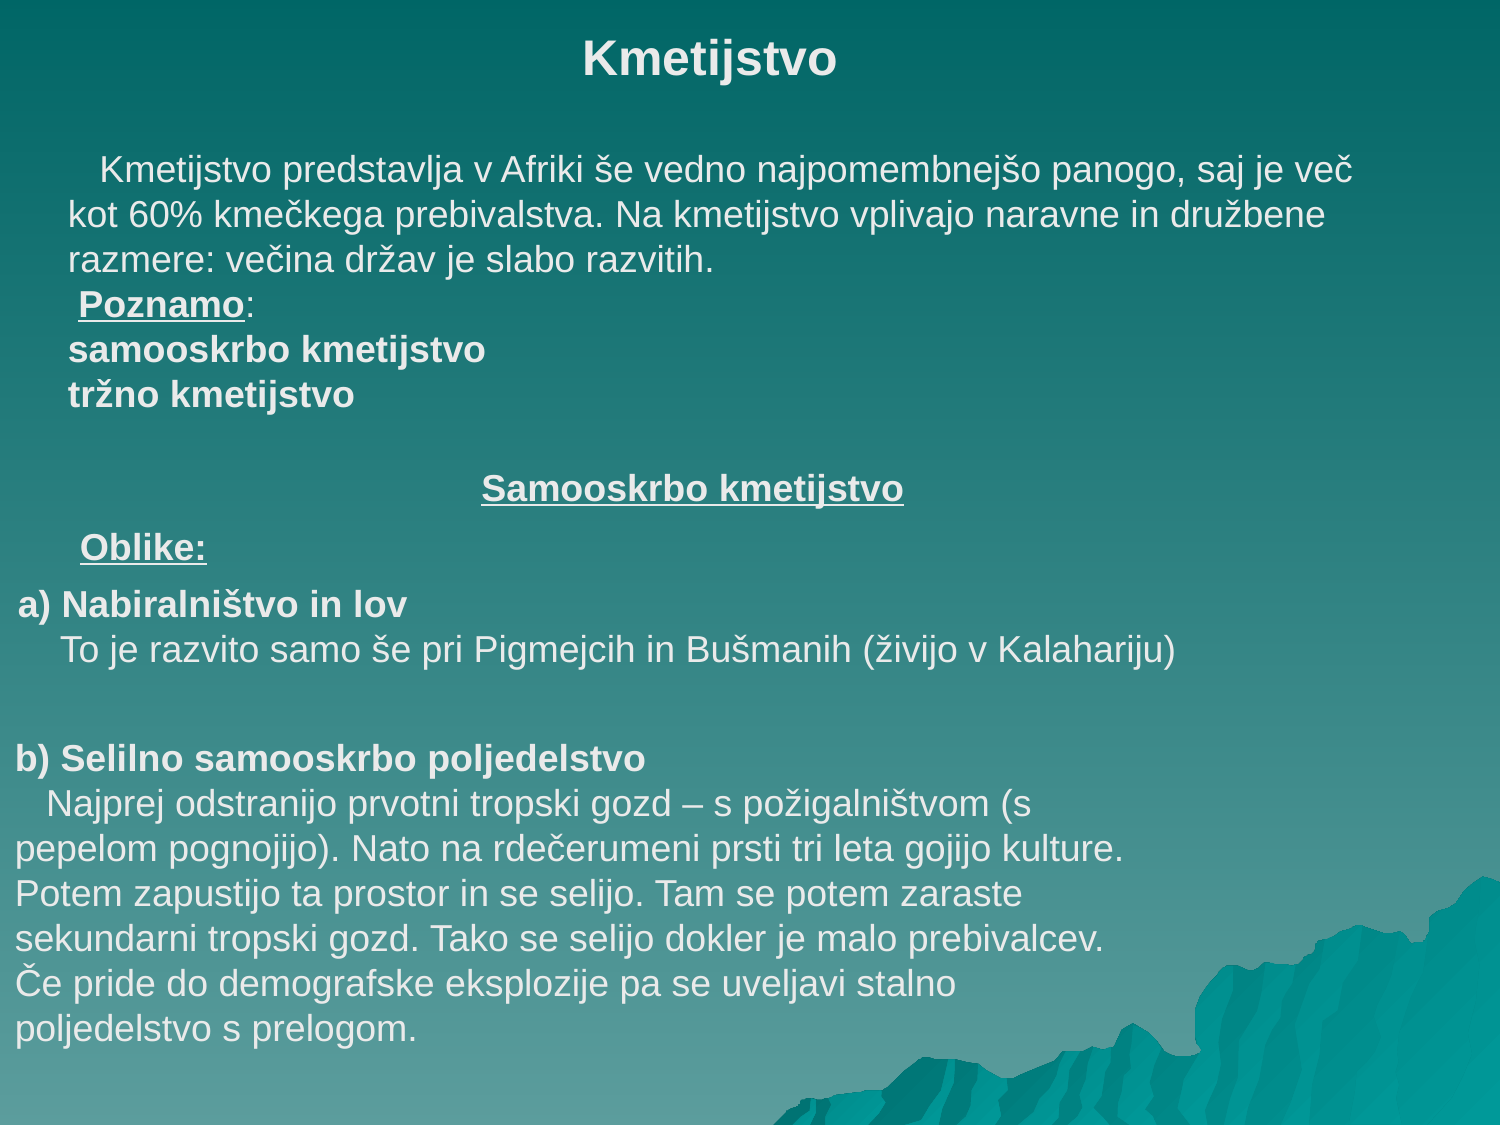

Kmetijstvo
 Kmetijstvo predstavlja v Afriki še vedno najpomembnejšo panogo, saj je več kot 60% kmečkega prebivalstva. Na kmetijstvo vplivajo naravne in družbene razmere: večina držav je slabo razvitih.
 Poznamo:
samooskrbo kmetijstvo
tržno kmetijstvo
Samooskrbo kmetijstvo
Oblike:
a) Nabiralništvo in lov
 To je razvito samo še pri Pigmejcih in Bušmanih (živijo v Kalahariju)
b) Selilno samooskrbo poljedelstvo
 Najprej odstranijo prvotni tropski gozd – s požigalništvom (s pepelom pognojijo). Nato na rdečerumeni prsti tri leta gojijo kulture. Potem zapustijo ta prostor in se selijo. Tam se potem zaraste sekundarni tropski gozd. Tako se selijo dokler je malo prebivalcev. Če pride do demografske eksplozije pa se uveljavi stalno poljedelstvo s prelogom.